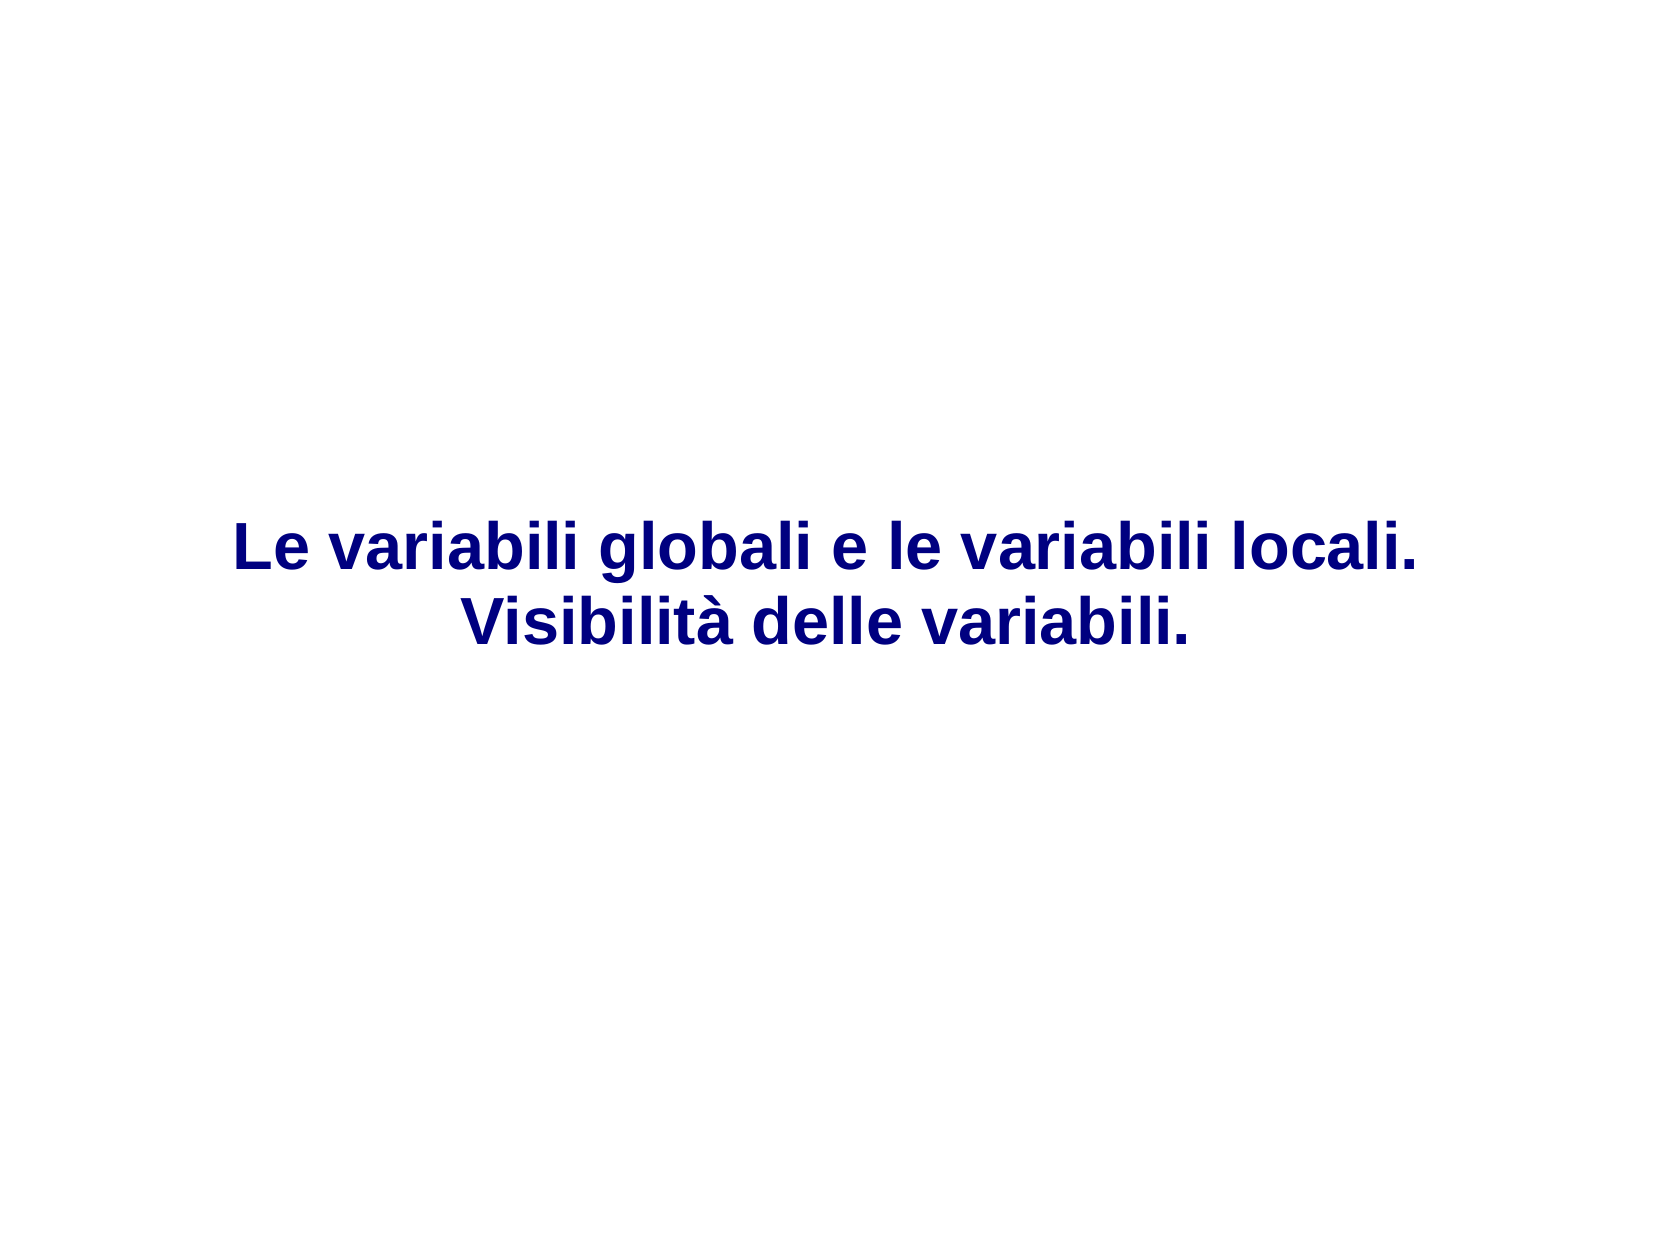

Le variabili globali e le variabili locali.
Visibilità delle variabili.